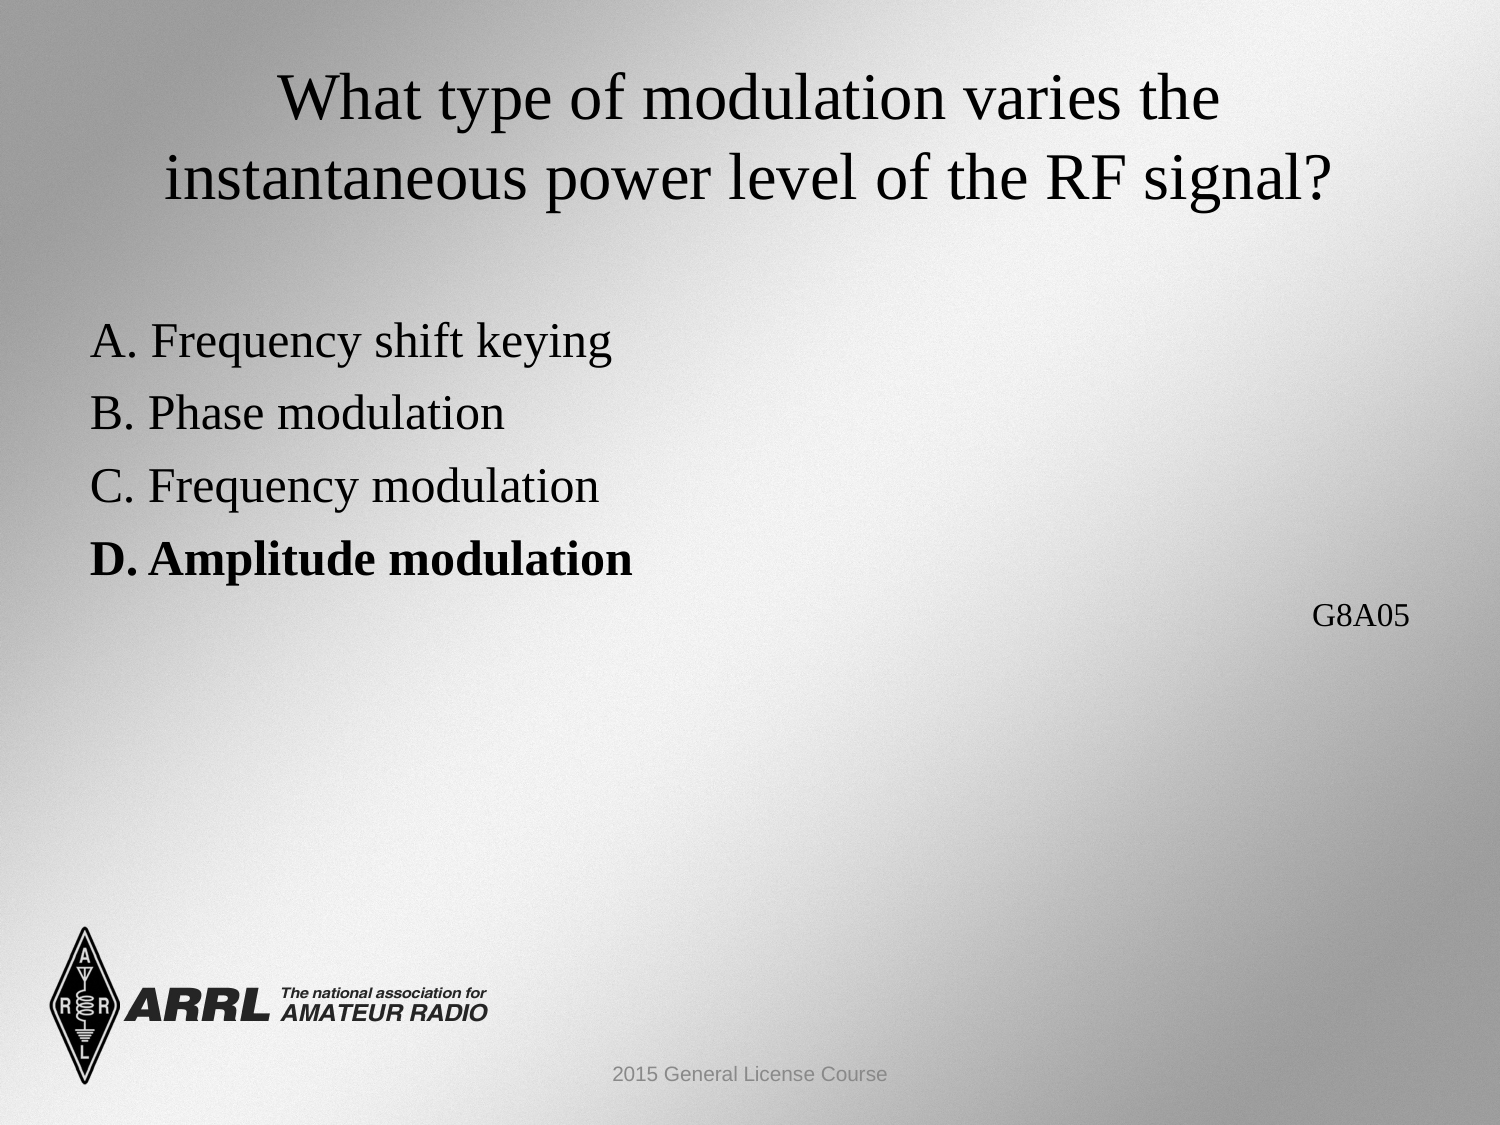

# What type of modulation varies the instantaneous power level of the RF signal?
A. Frequency shift keying
B. Phase modulation
C. Frequency modulation
D. Amplitude modulation
 G8A05
2015 General License Course